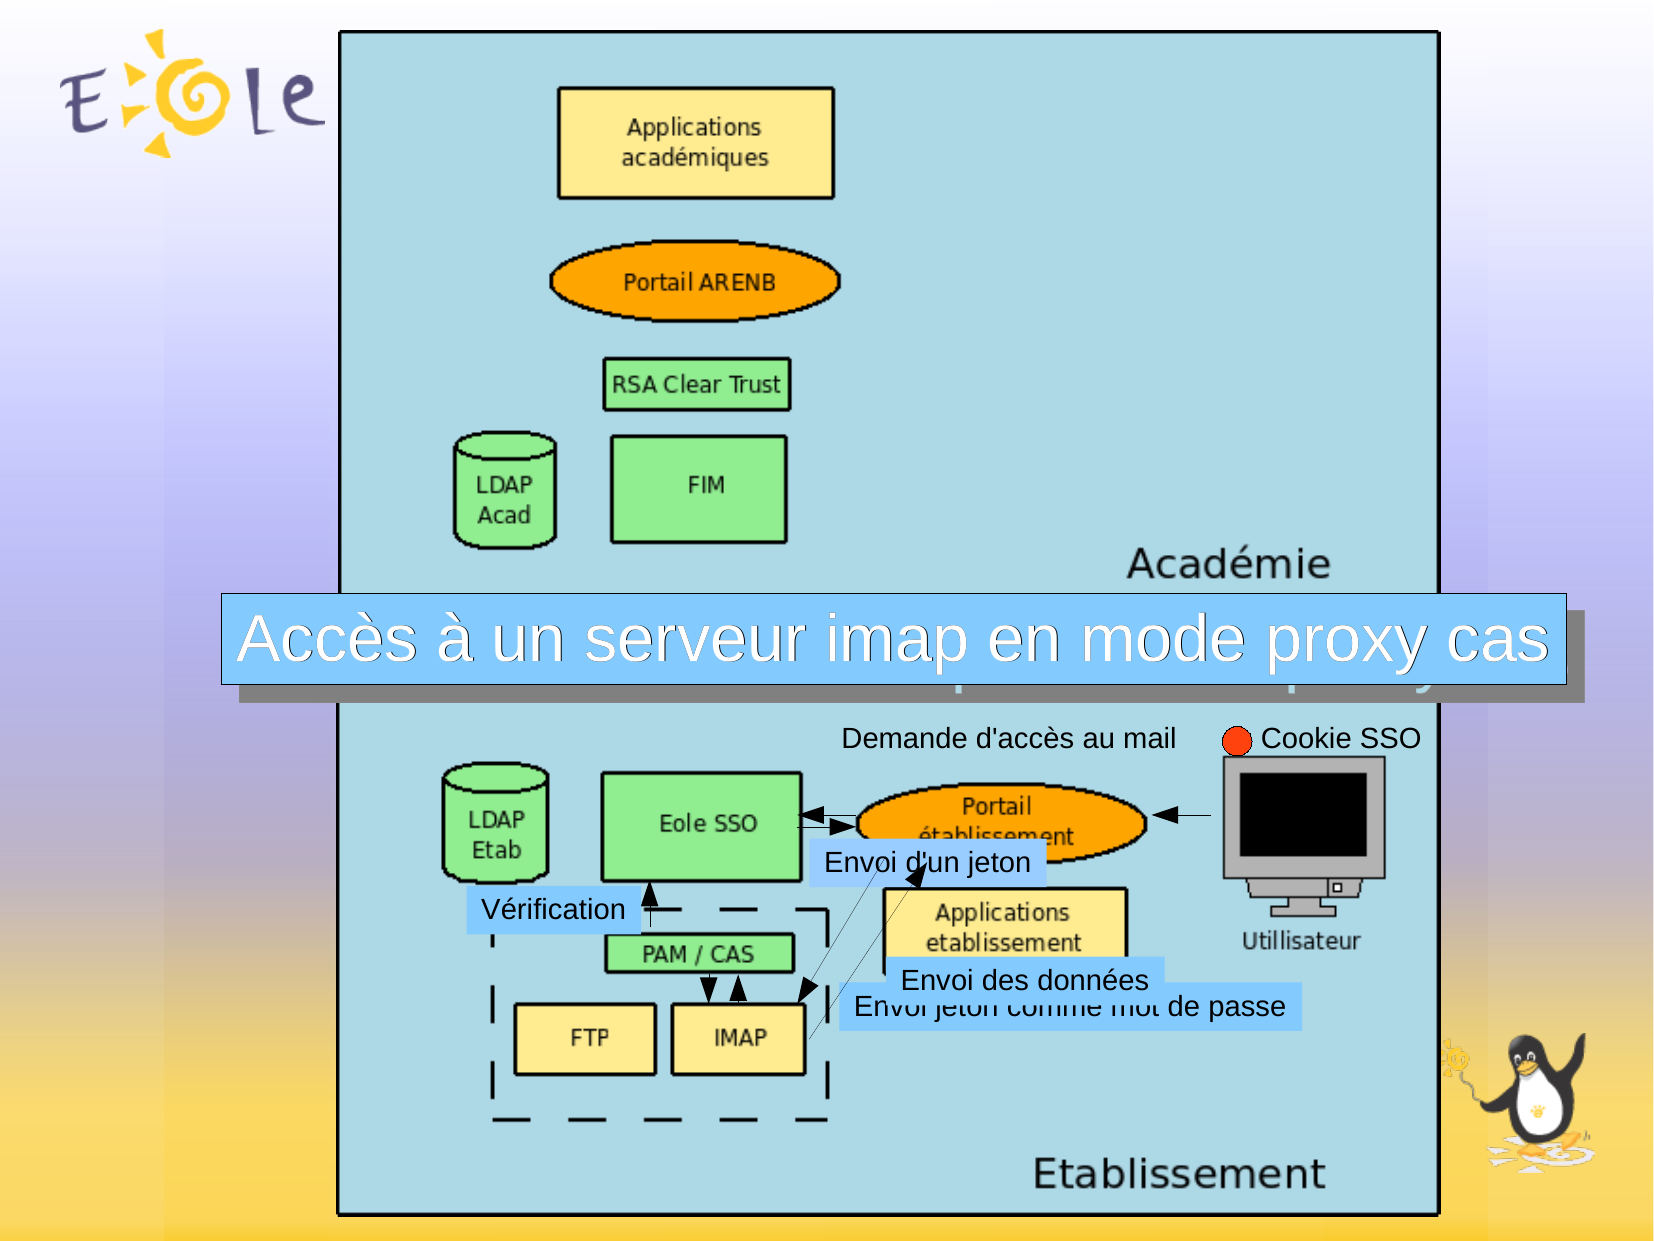

Accès à un serveur imap en mode proxy cas
Demande d'accès au mail
Cookie SSO
Envoi d'un jeton
Envoi jeton comme mot de passe
Envoi des données
Vérification